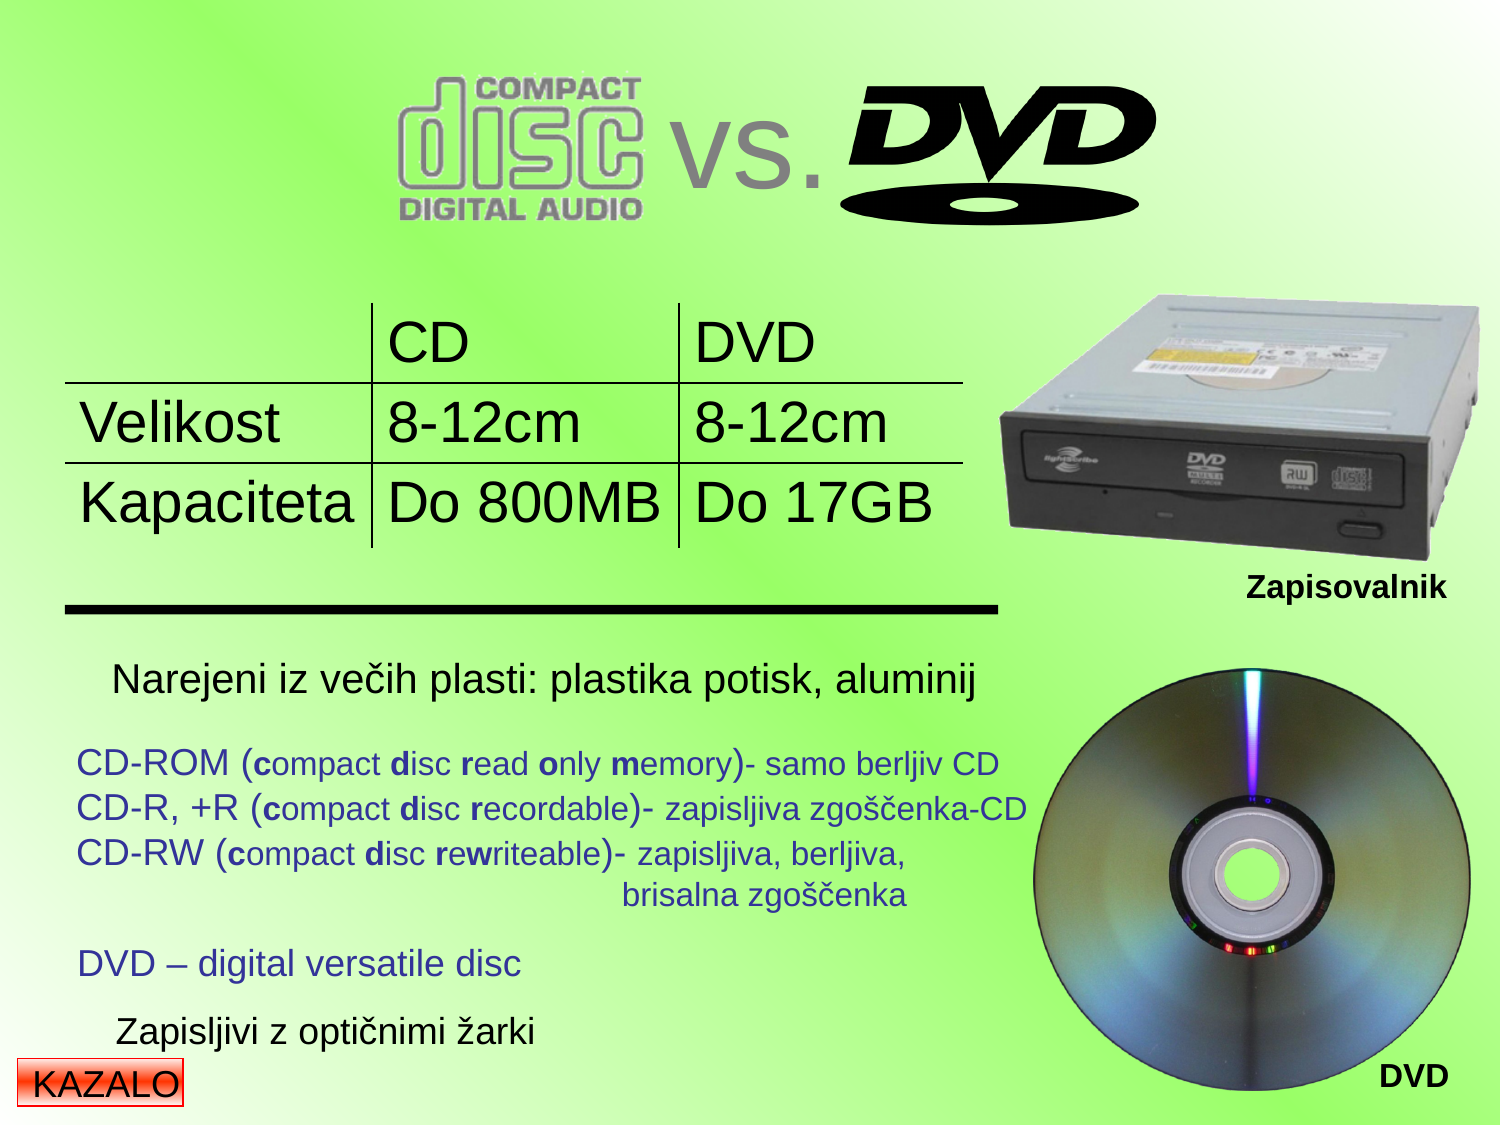

# vs.
| | CD | DVD |
| --- | --- | --- |
| Velikost | 8-12cm | 8-12cm |
| Kapaciteta | Do 800MB | Do 17GB |
Zapisovalnik
Narejeni iz večih plasti: plastika potisk, aluminij
CD-ROM (compact disc read only memory)- samo berljiv CD
CD-R, +R (compact disc recordable)- zapisljiva zgoščenka-CD
CD-RW (compact disc rewriteable)- zapisljiva, berljiva,
 brisalna zgoščenka
DVD – digital versatile disc
Zapisljivi z optičnimi žarki
DVD
KAZALO